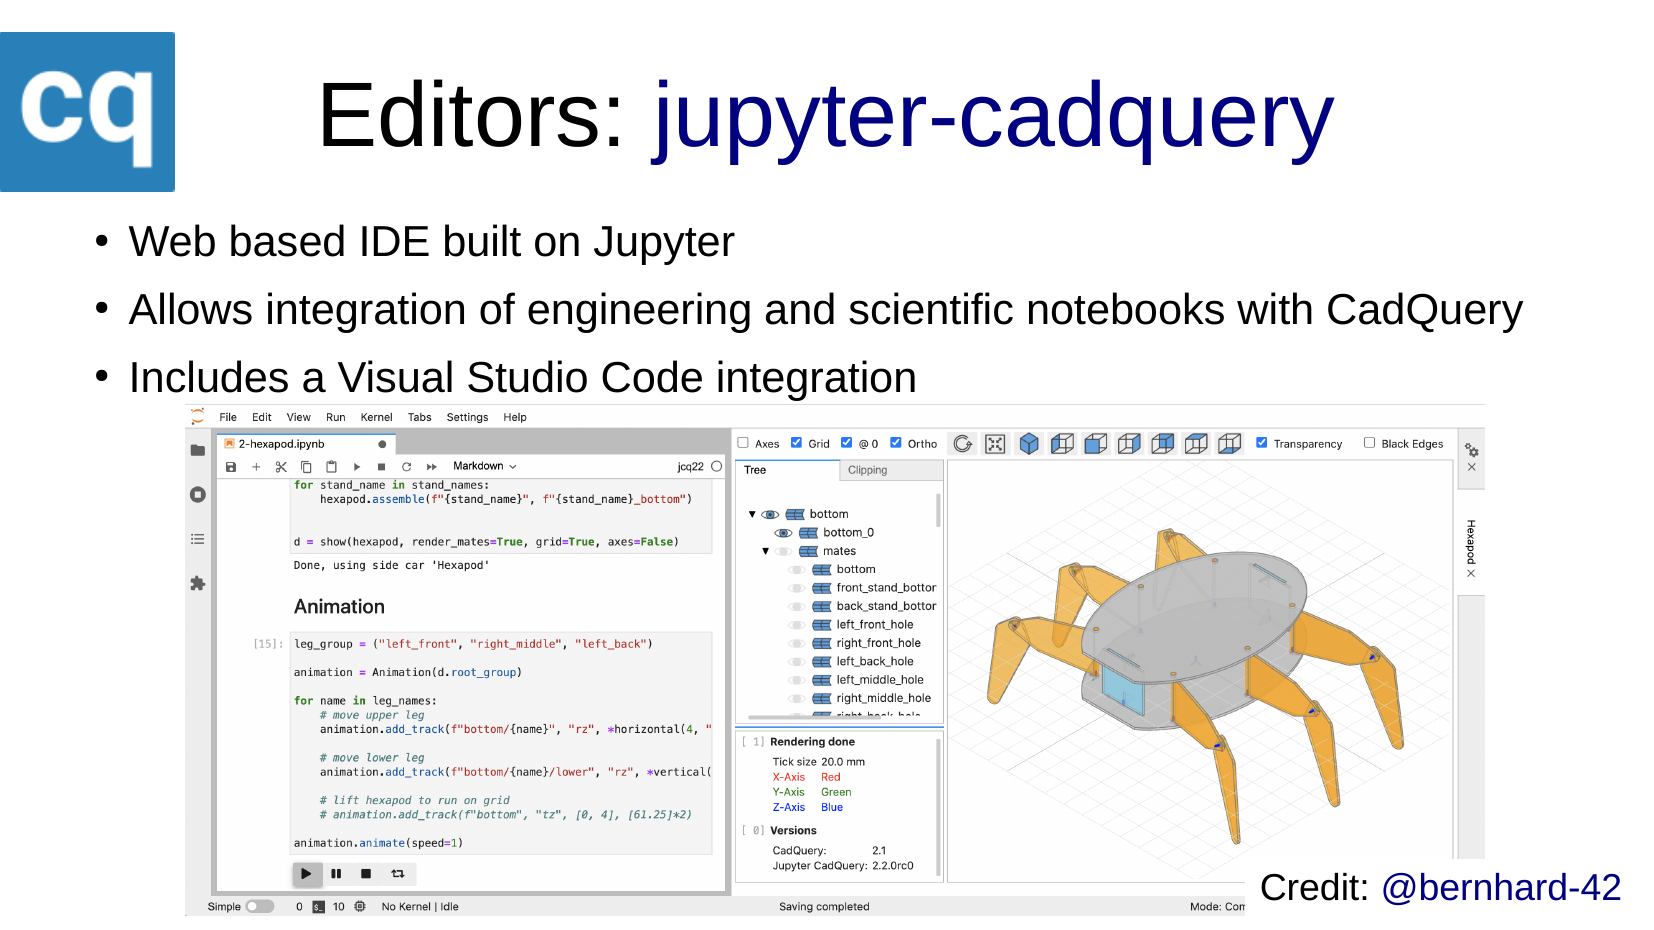

# Editors: jupyter-cadquery
Web based IDE built on Jupyter
Allows integration of engineering and scientific notebooks with CadQuery
Includes a Visual Studio Code integration
Credit: @bernhard-42